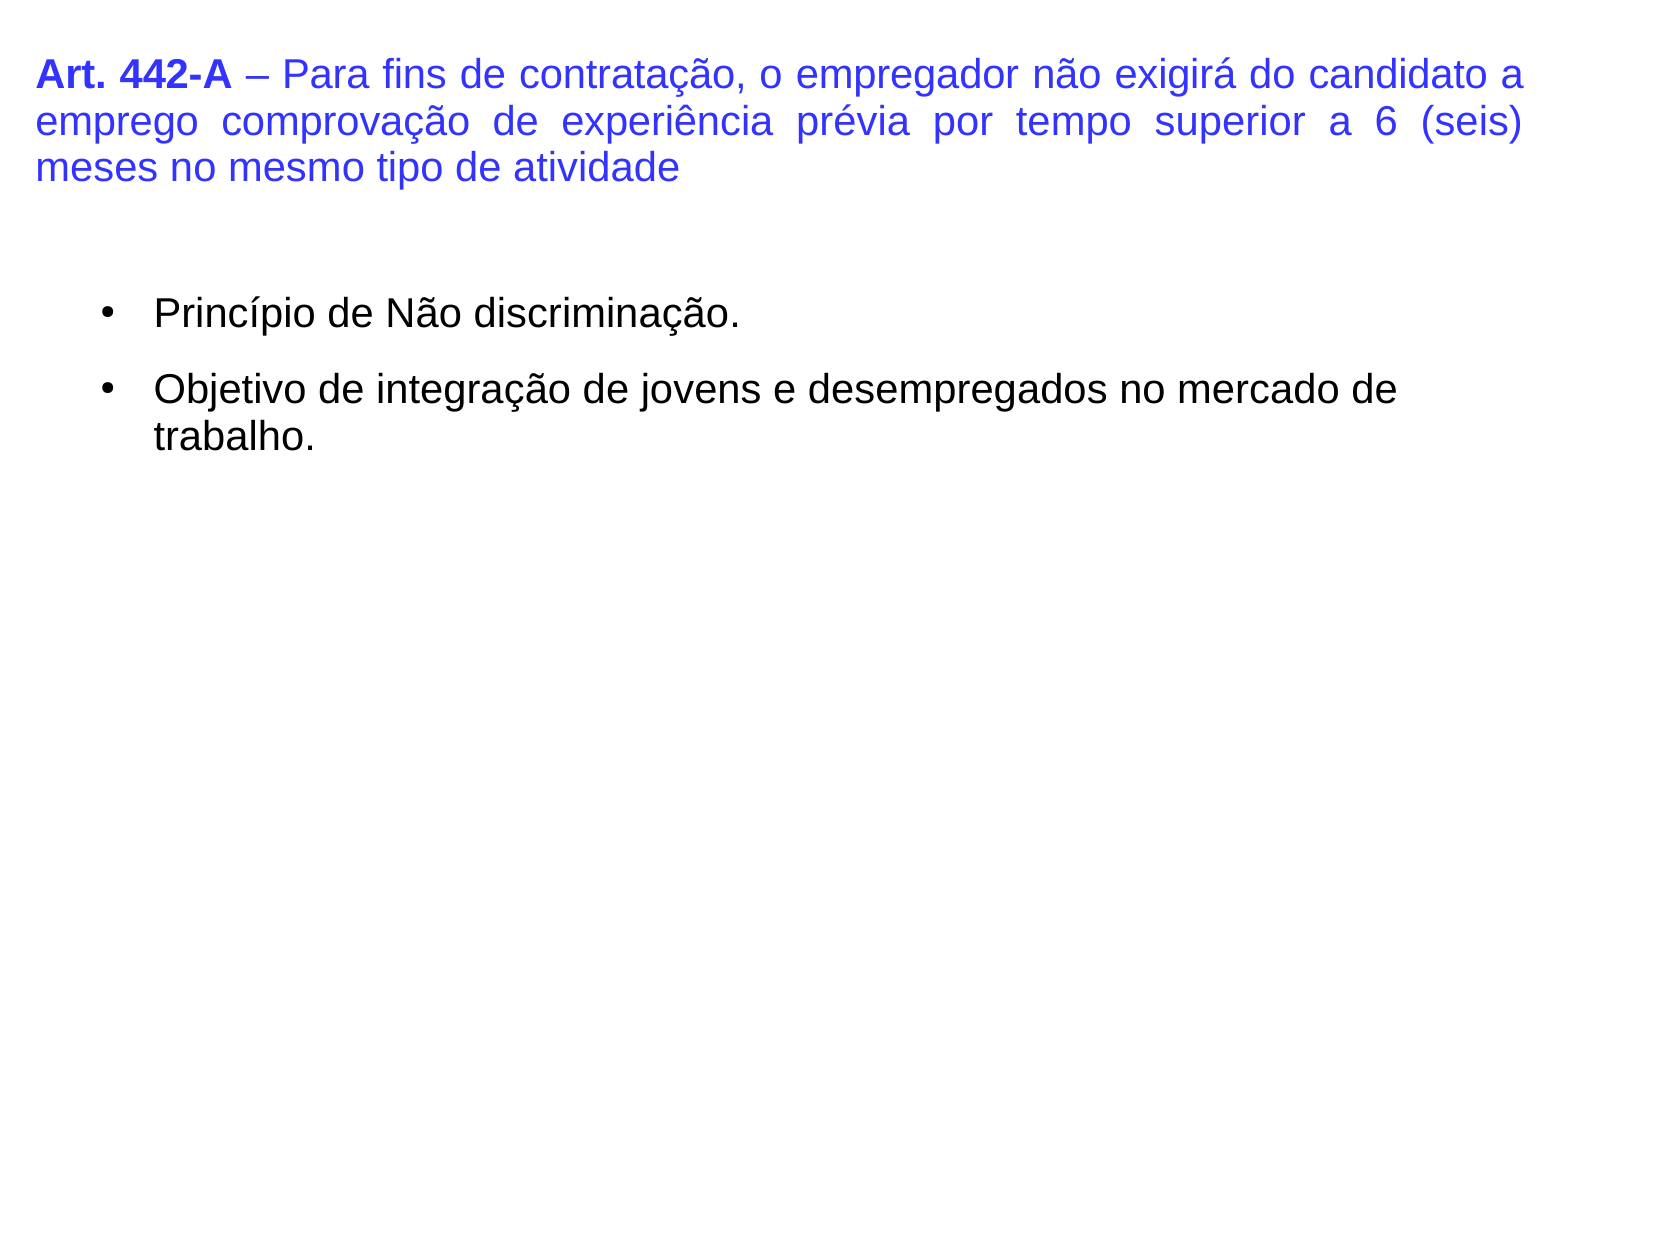

# Art. 442-A – Para fins de contratação, o empregador não exigirá do candidato a emprego comprovação de experiência prévia por tempo superior a 6 (seis) meses no mesmo tipo de atividade
Princípio de Não discriminação.
Objetivo de integração de jovens e desempregados no mercado de trabalho.